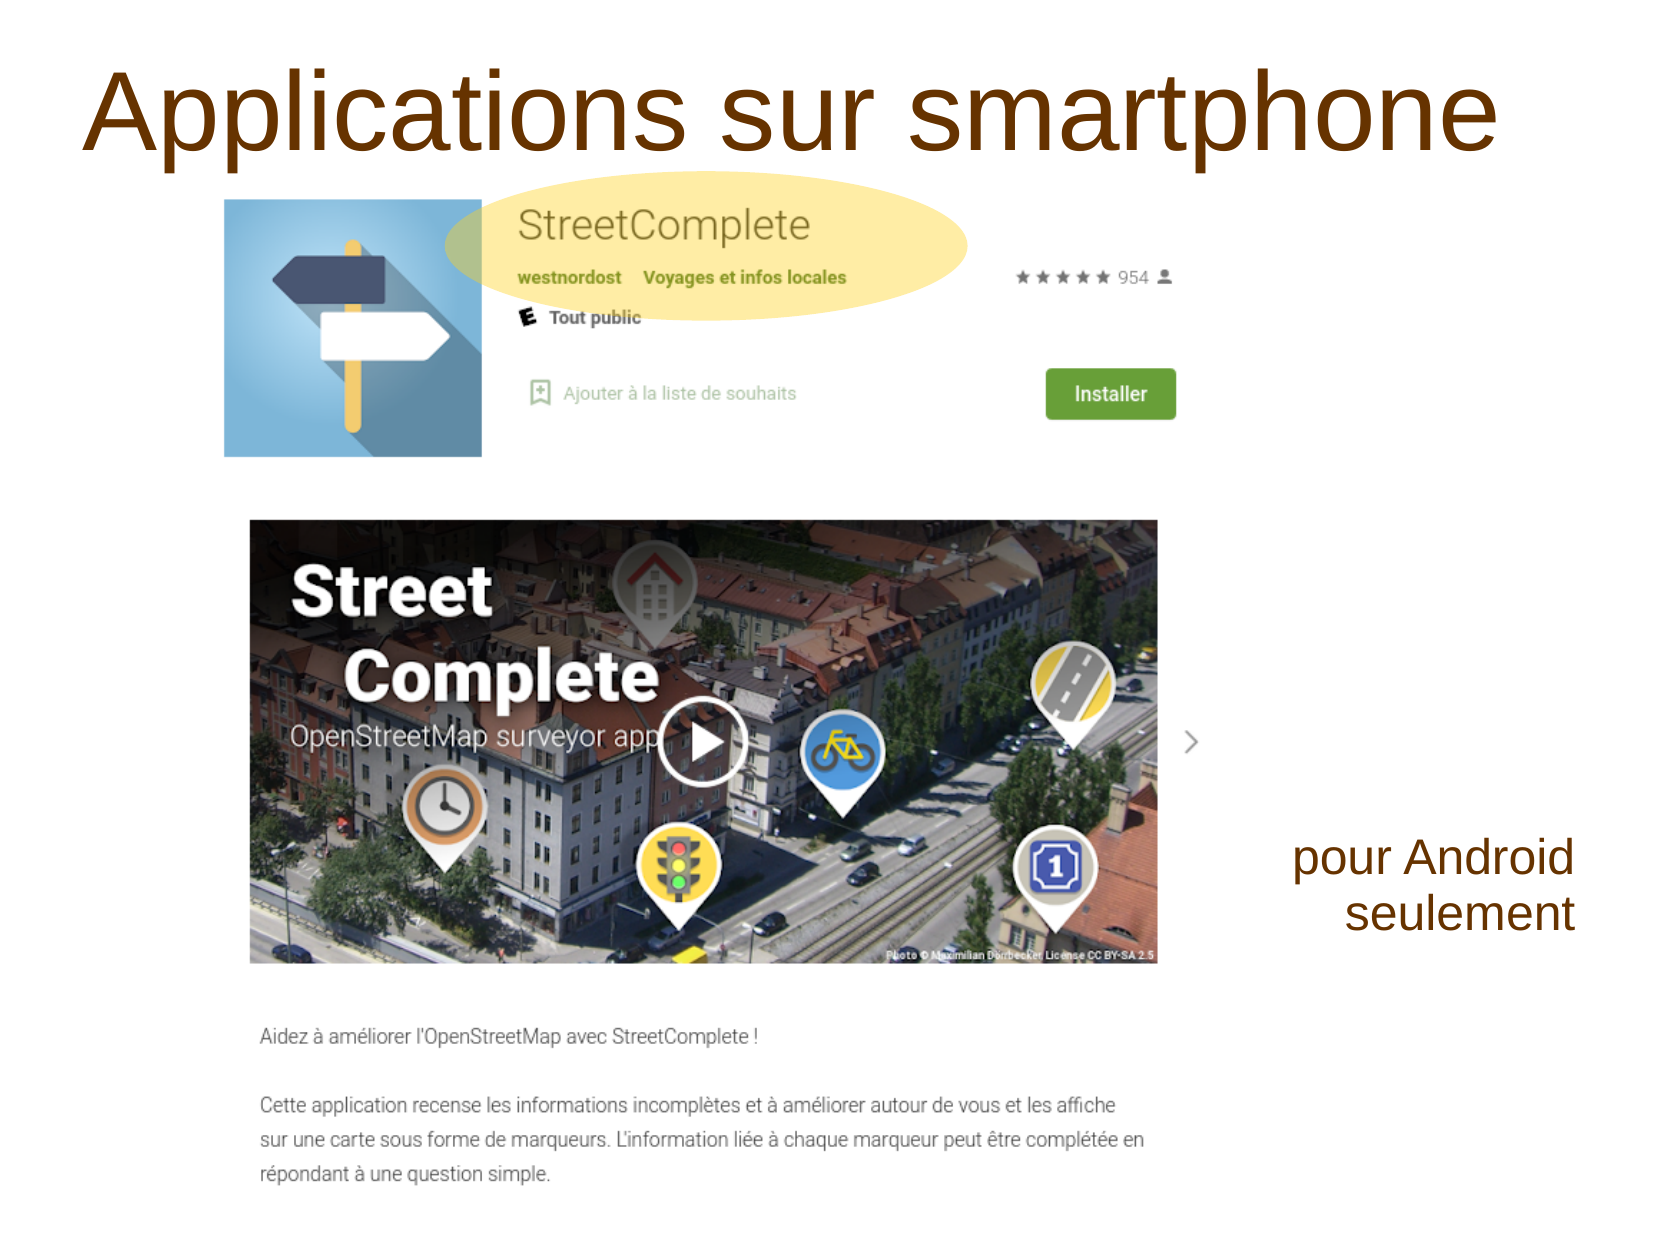

# Applications sur smartphone
pour Android
seulement